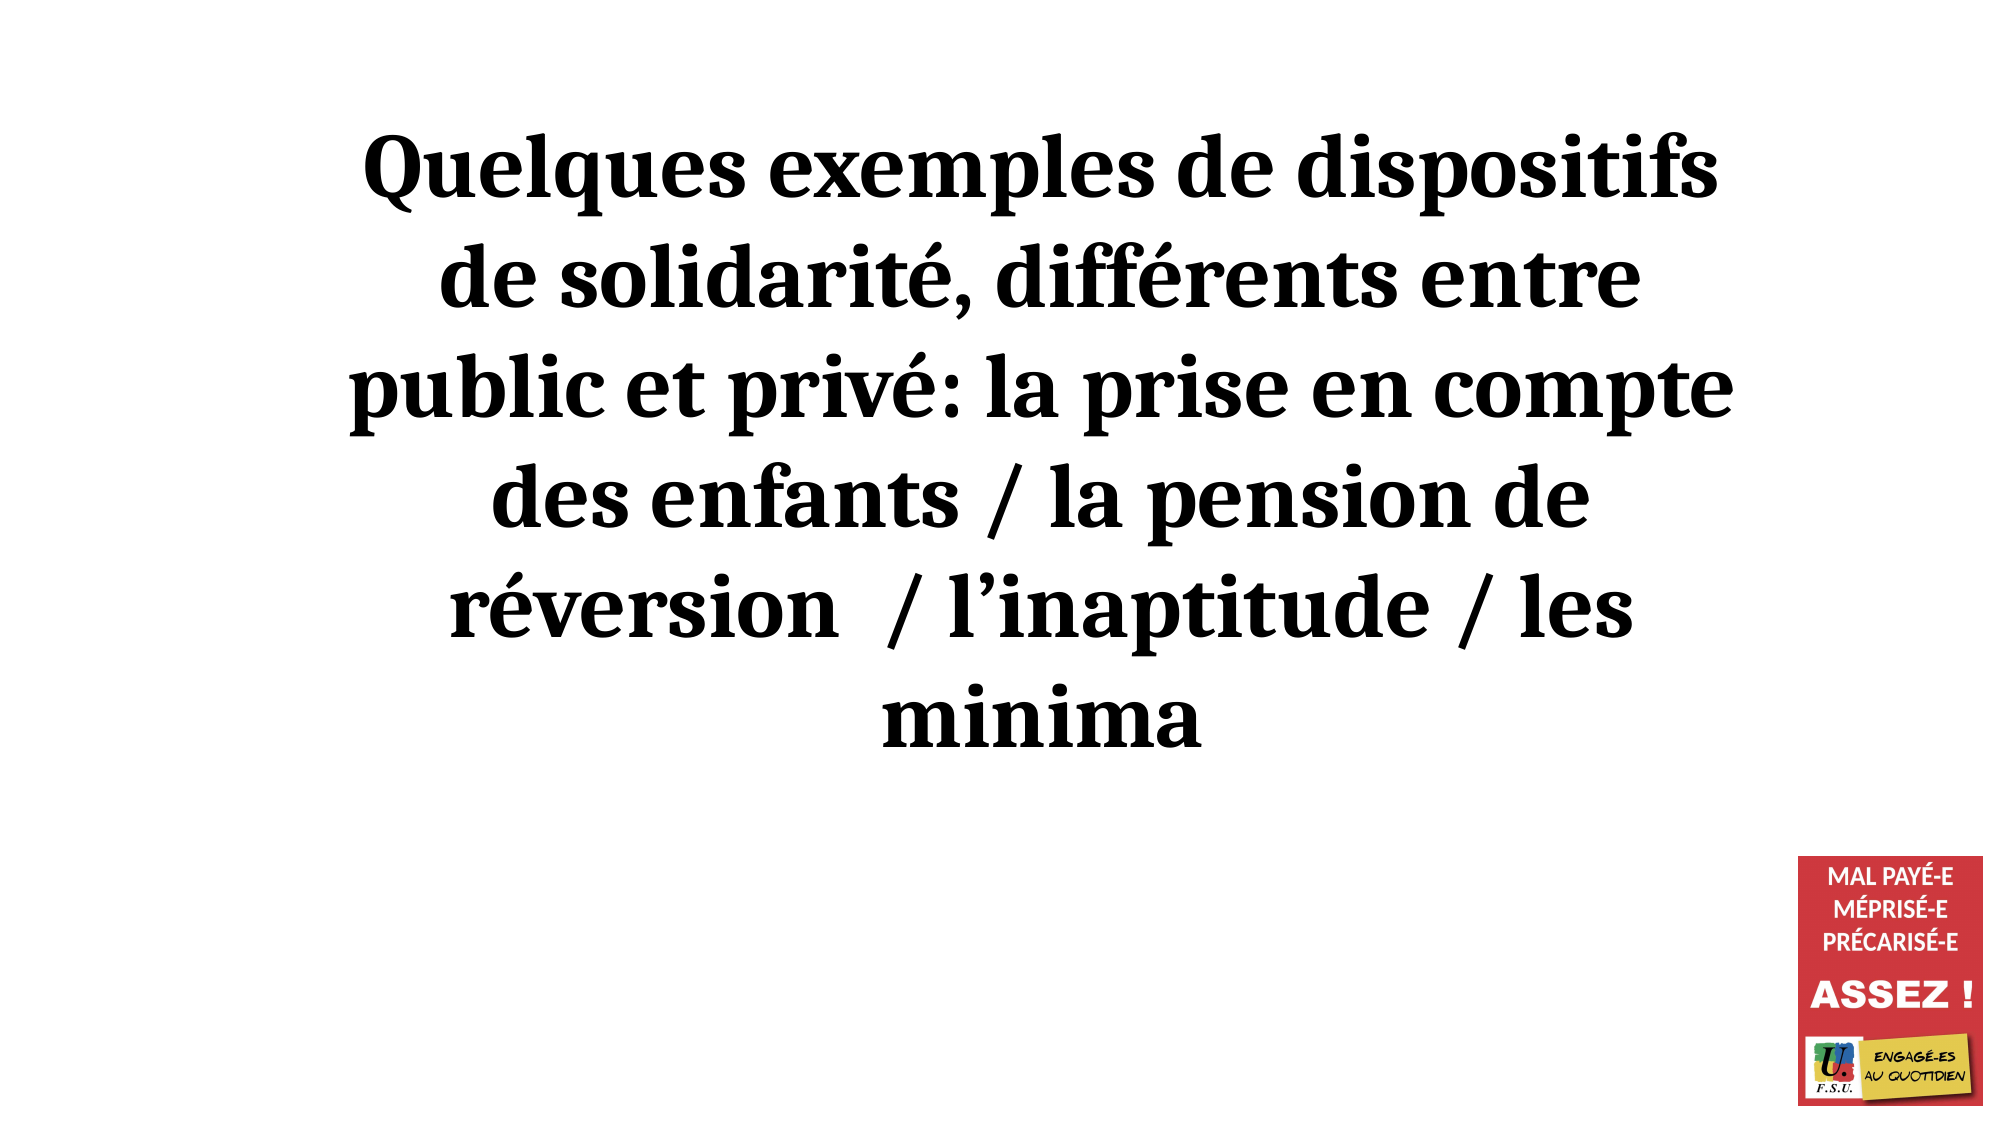

Quelques exemples de dispositifs de solidarité, différents entre public et privé: la prise en compte des enfants / la pension de réversion / l’inaptitude / les minima